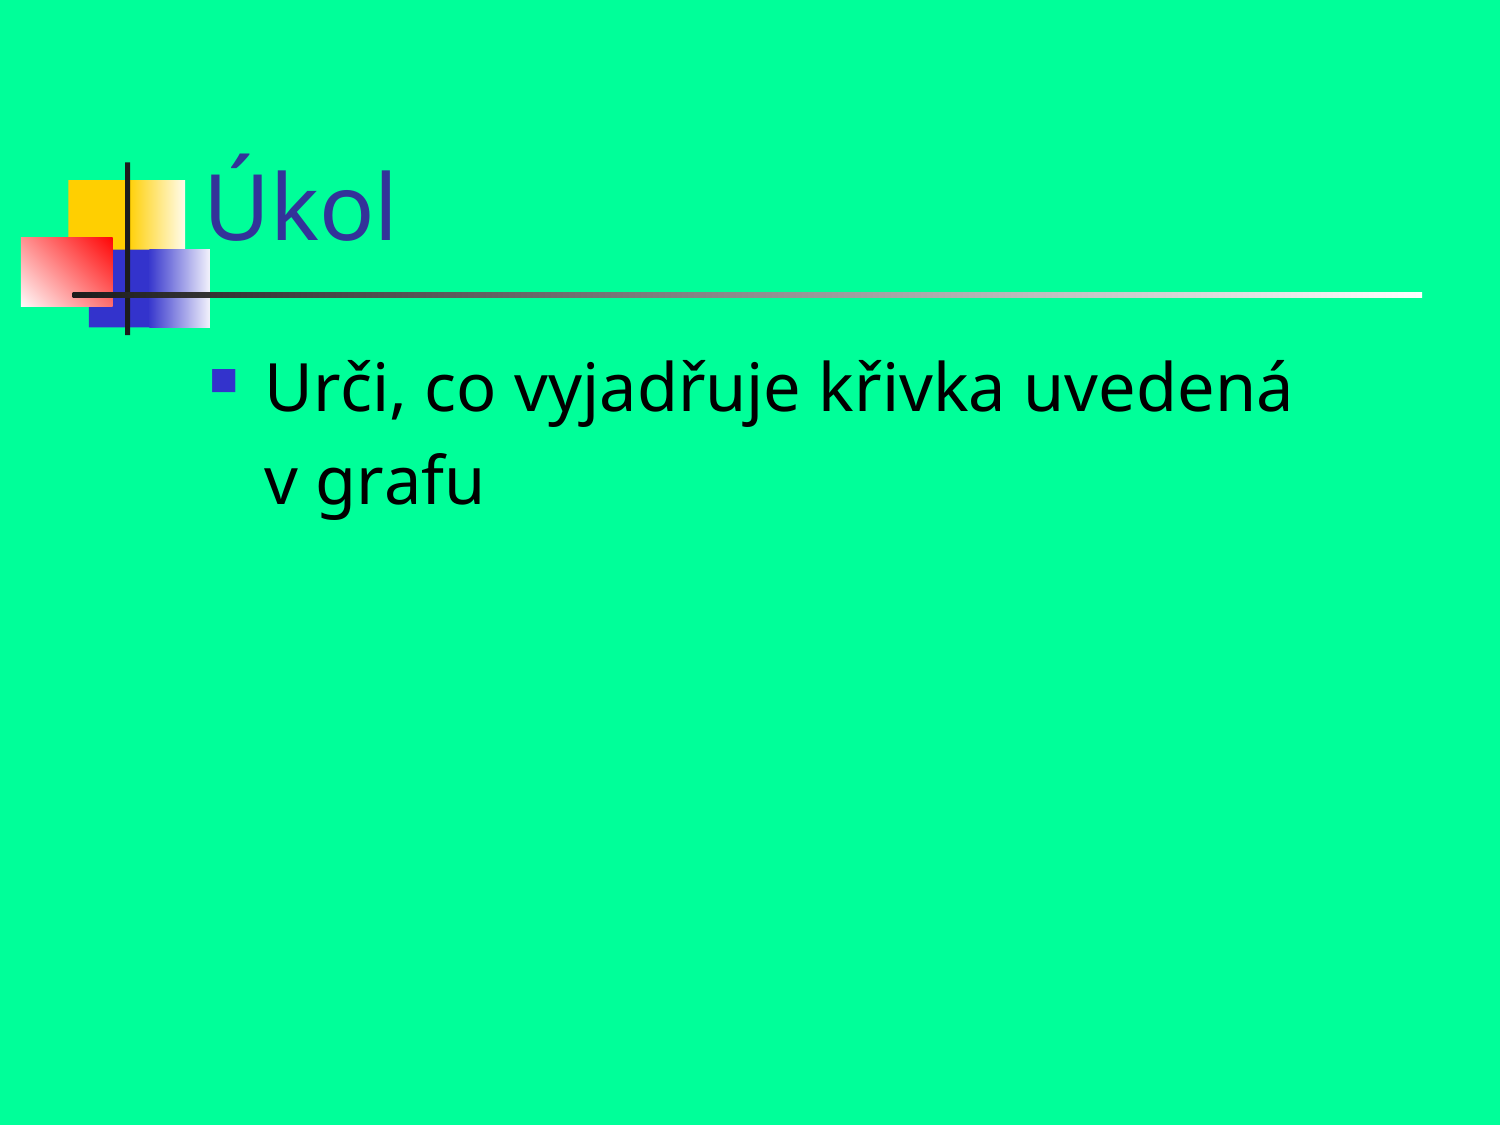

# Úkol
Urči, co vyjadřuje křivka uvedená
v grafu